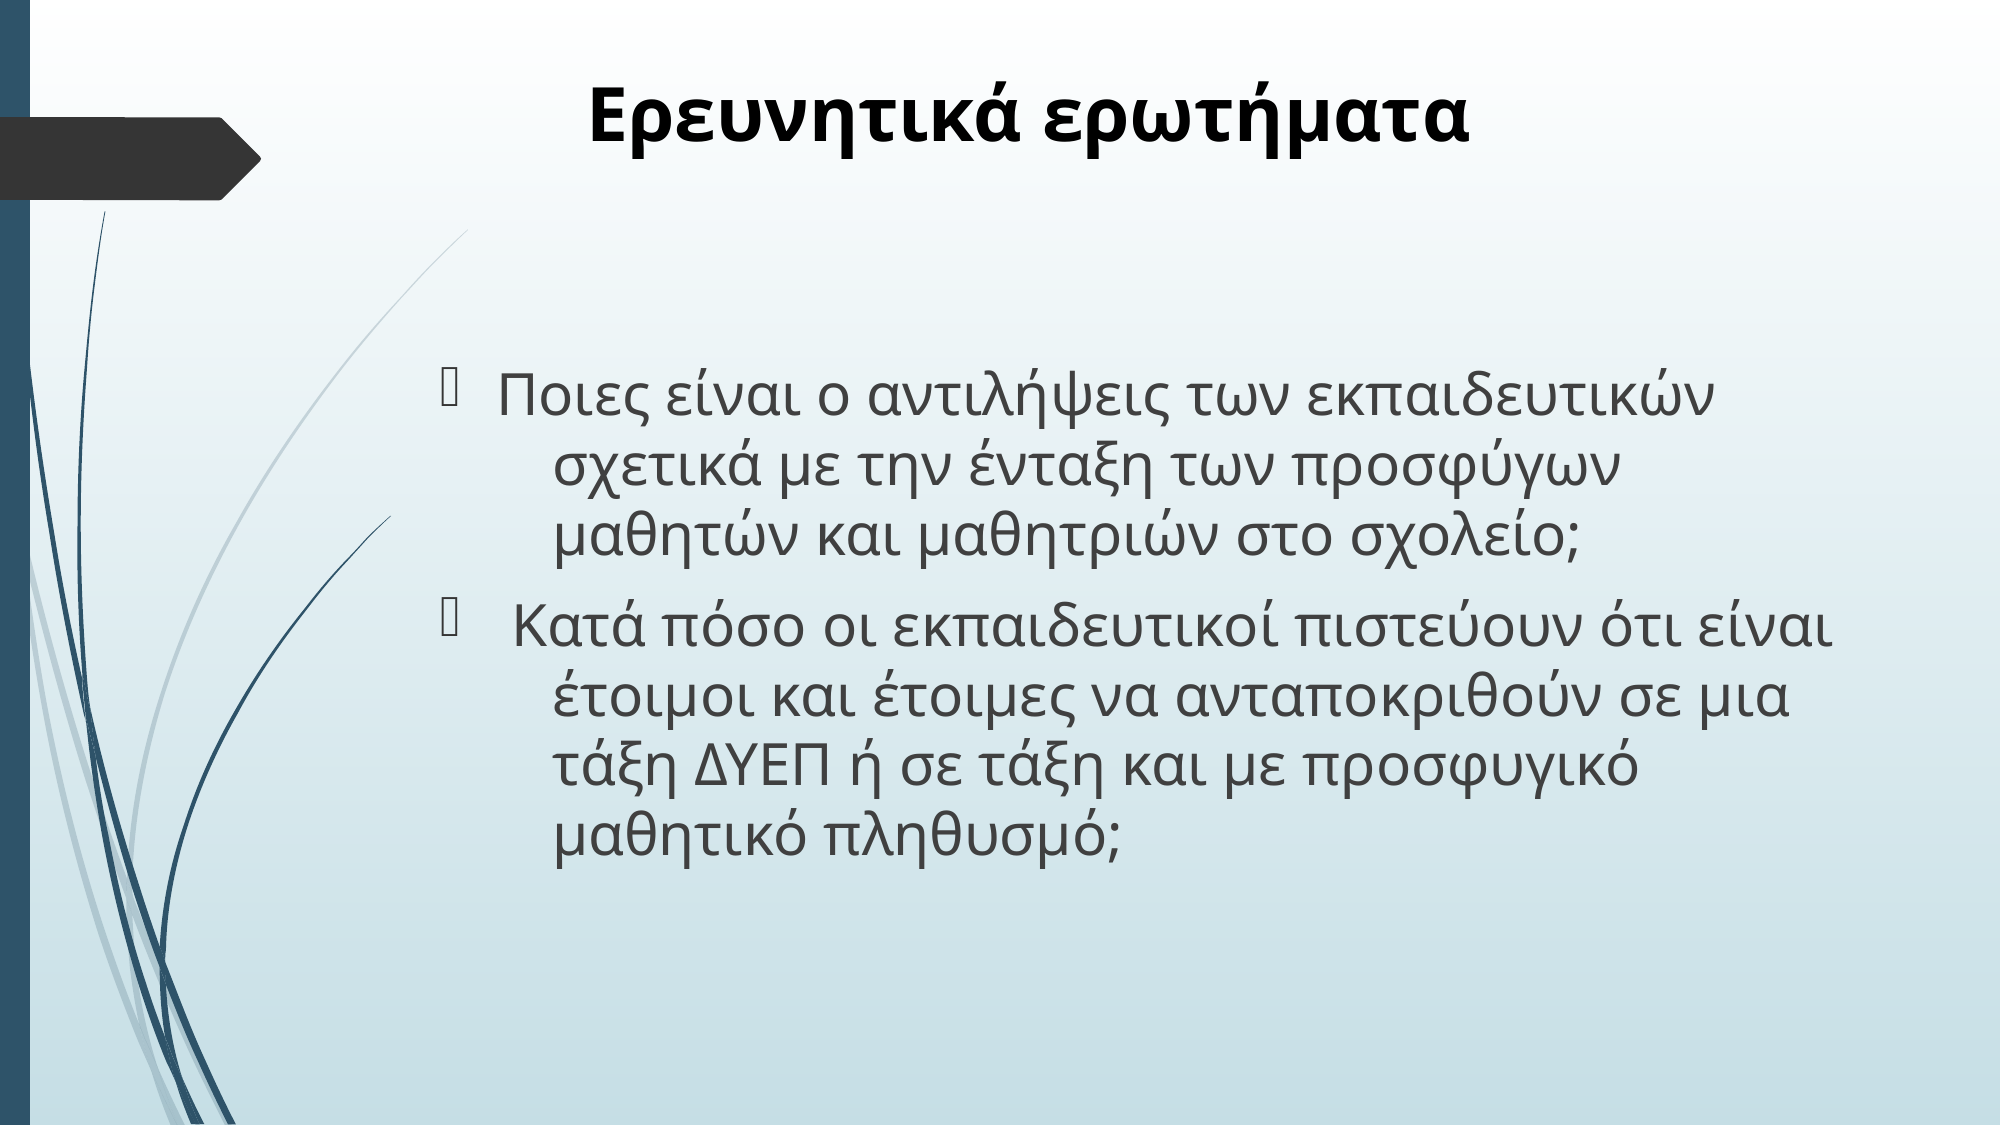

# Ερευνητικά ερωτήματα
Ποιες είναι ο αντιλήψεις των εκπαιδευτικών σχετικά με την ένταξη των προσφύγων μαθητών και μαθητριών στο σχολείο;
 Κατά πόσο οι εκπαιδευτικοί πιστεύουν ότι είναι έτοιμοι και έτοιμες να ανταποκριθούν σε μια τάξη ΔΥΕΠ ή σε τάξη και με προσφυγικό μαθητικό πληθυσμό;